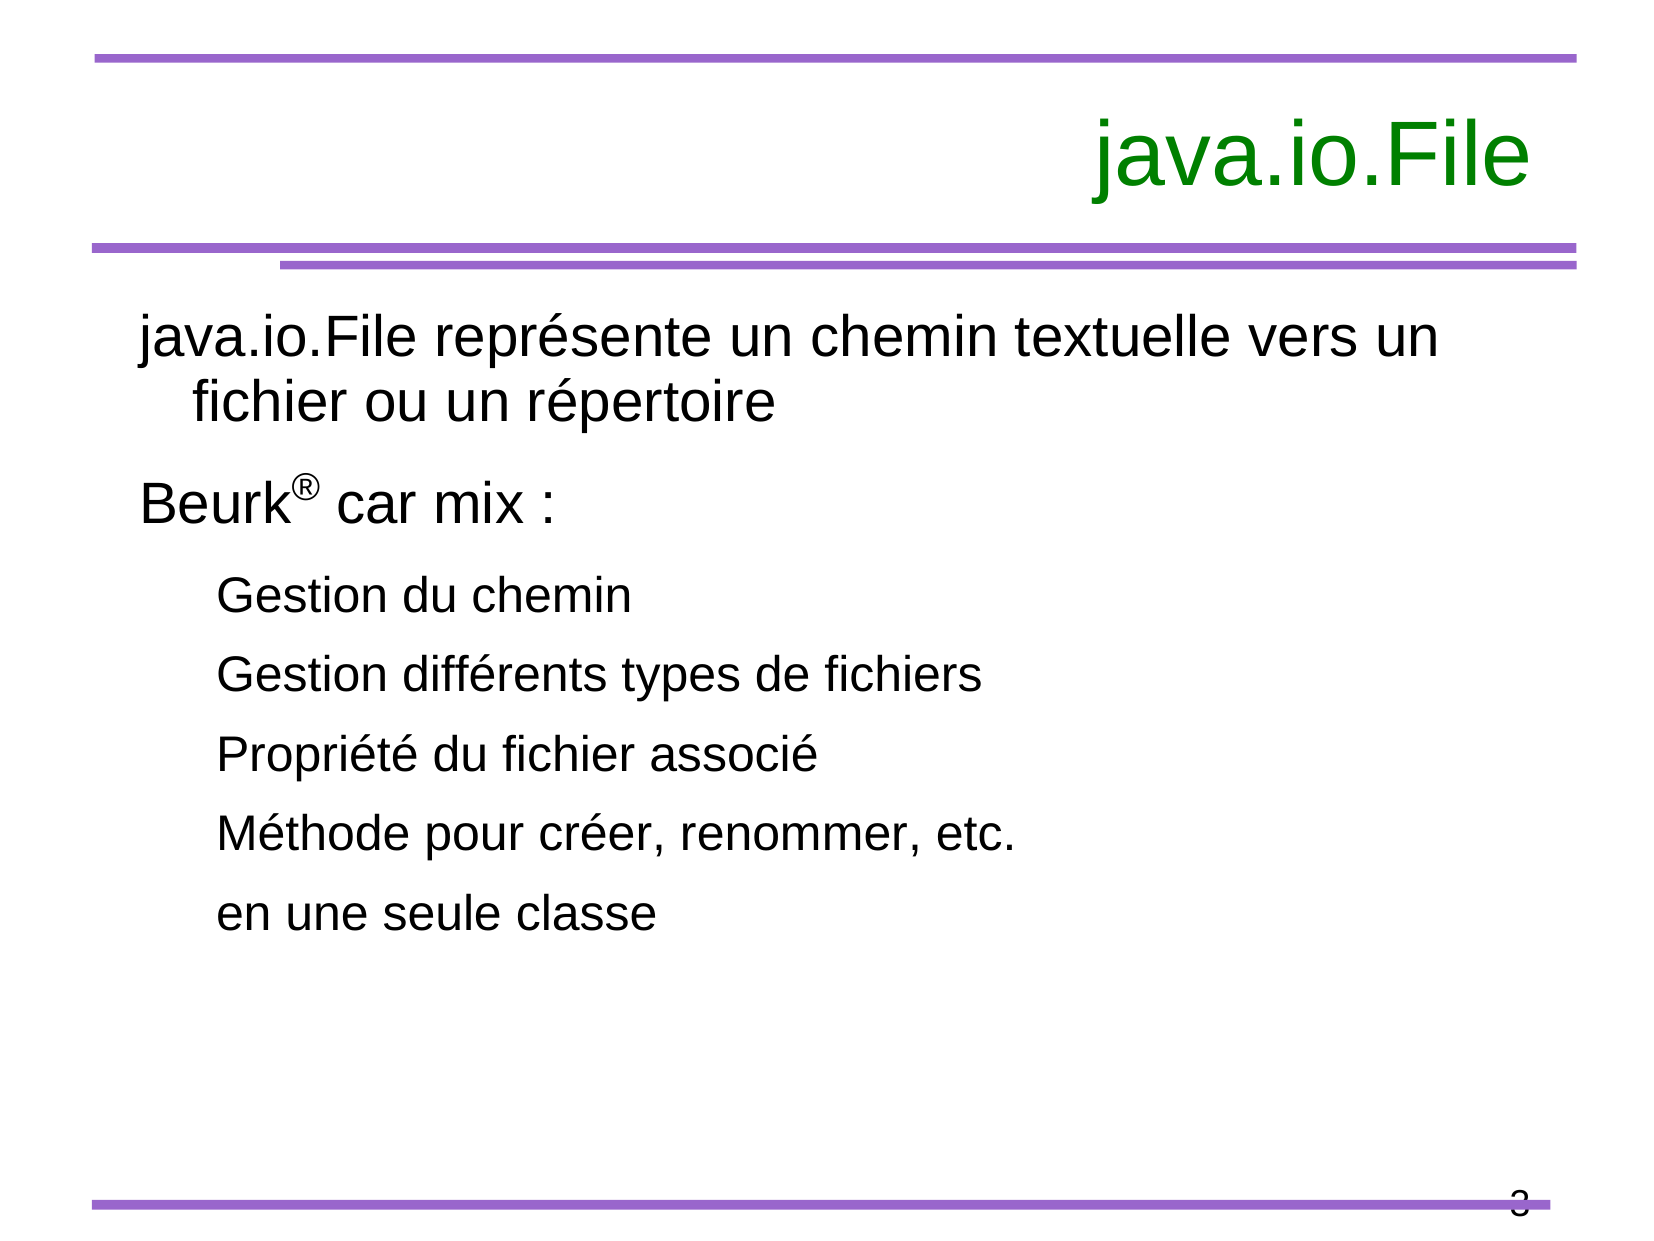

# java.io.File
java.io.File représente un chemin textuelle vers un fichier ou un répertoire
Beurk® car mix :
Gestion du chemin
Gestion différents types de fichiers
Propriété du fichier associé
Méthode pour créer, renommer, etc.
en une seule classe